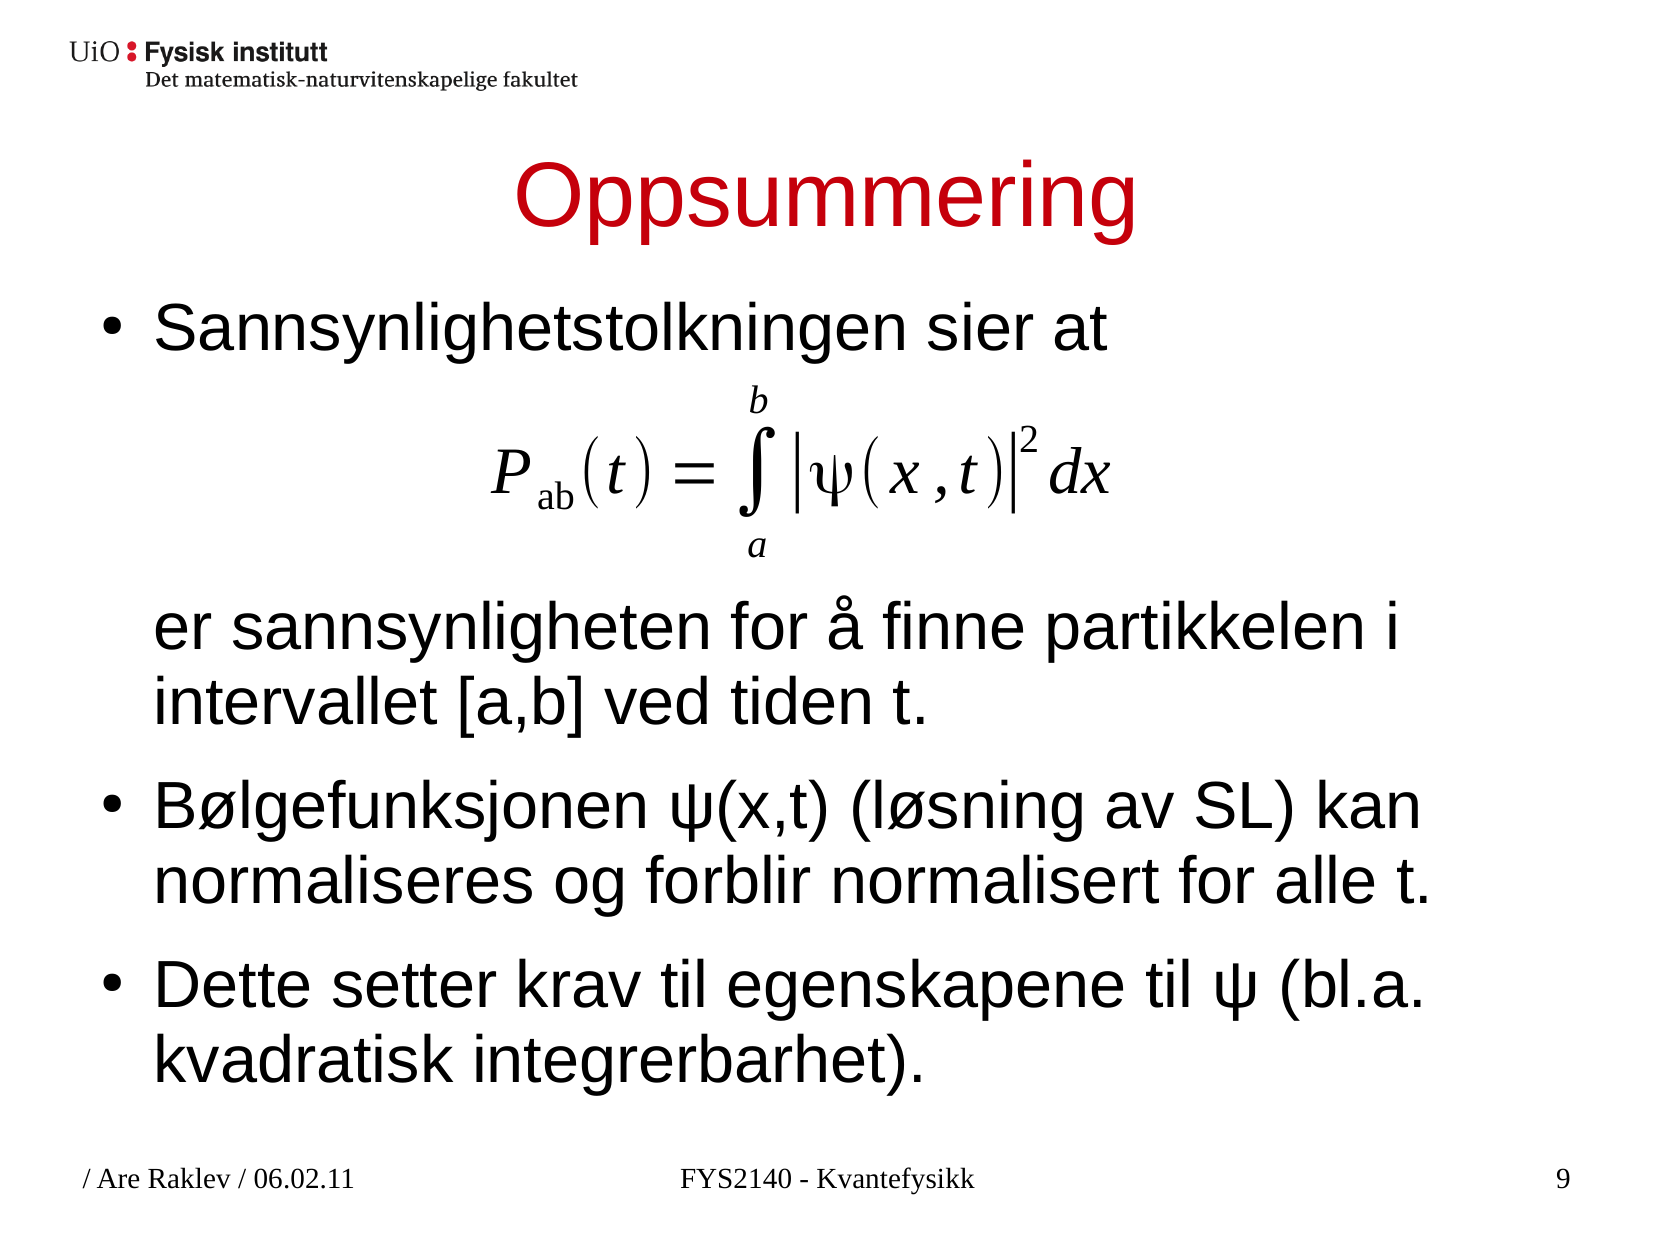

# Oppsummering
Sannsynlighetstolkningen sier at
er sannsynligheten for å finne partikkelen i intervallet [a,b] ved tiden t.
Bølgefunksjonen ψ(x,t) (løsning av SL) kan normaliseres og forblir normalisert for alle t.
Dette setter krav til egenskapene til ψ (bl.a. kvadratisk integrerbarhet).
/ Are Raklev / 06.02.11
FYS2140 - Kvantefysikk
9